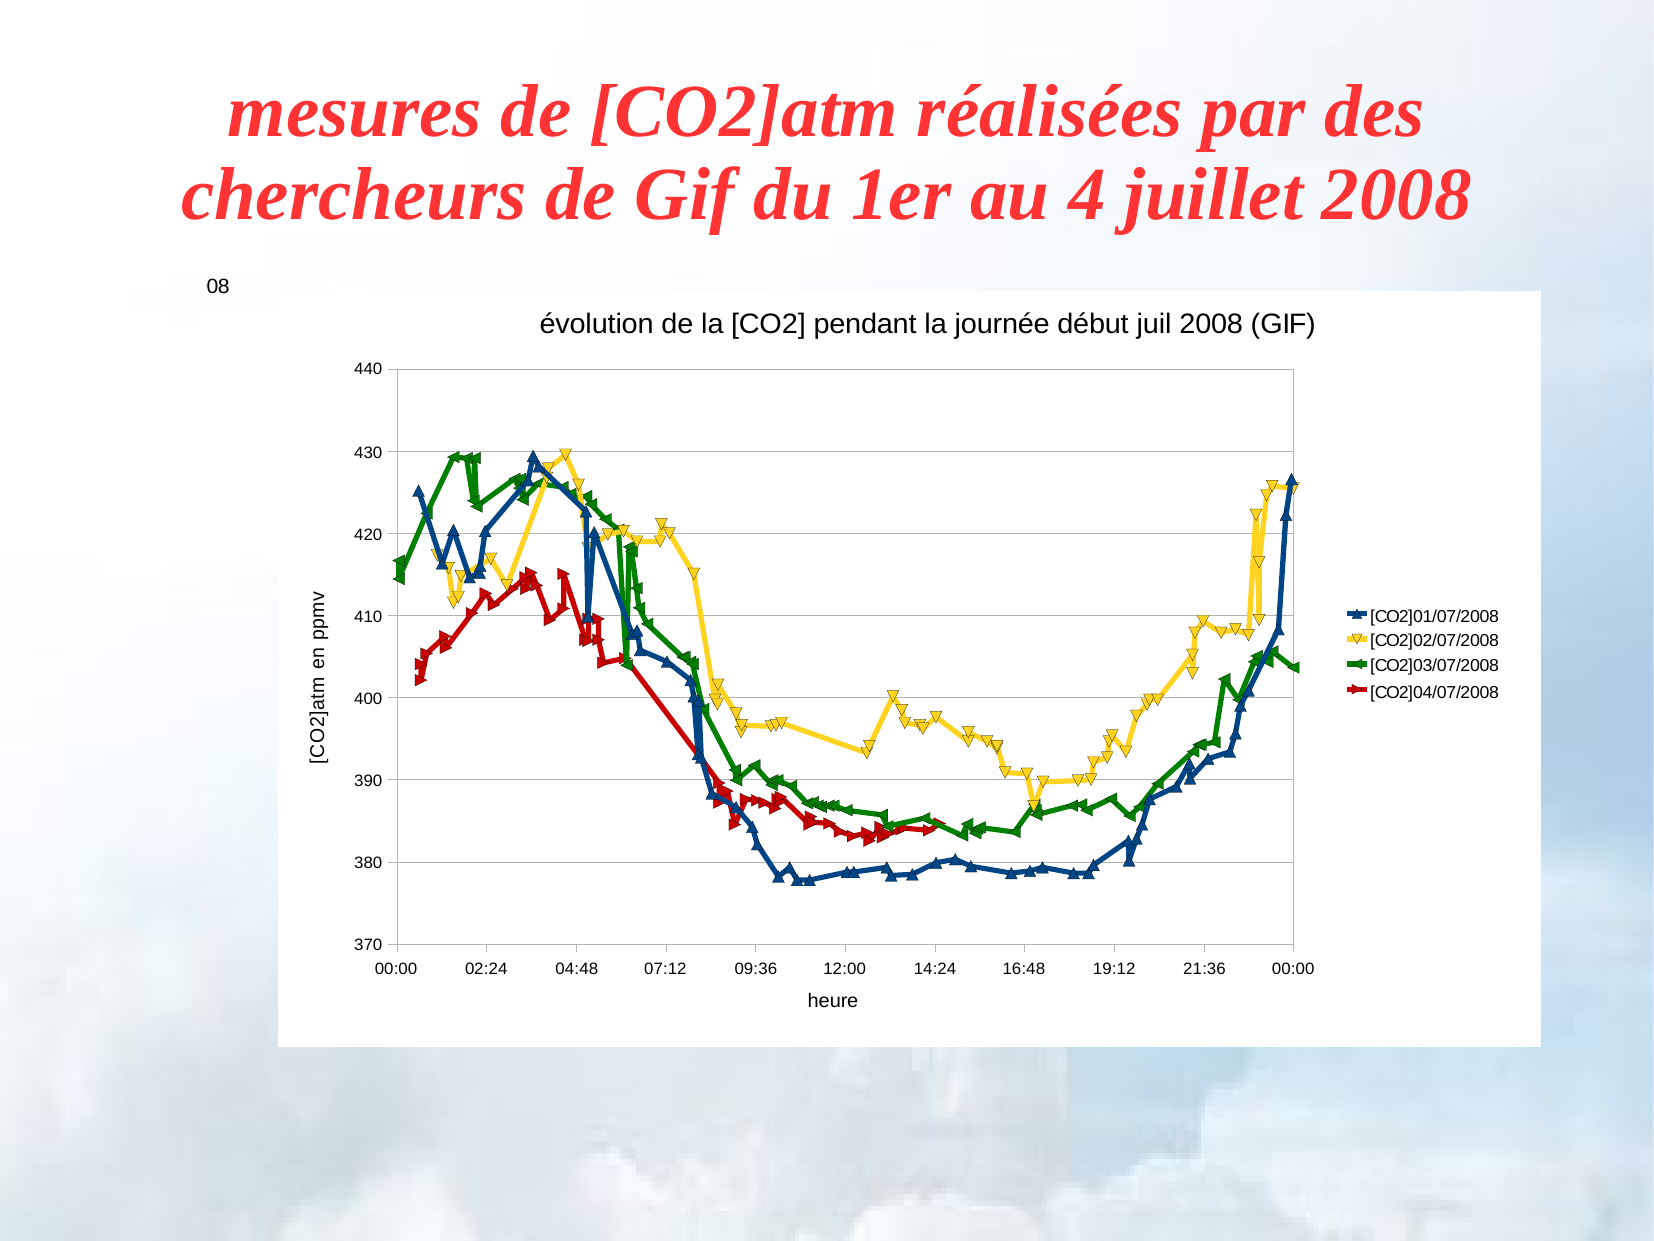

# mesures de [CO2]atm réalisées par des chercheurs de Gif du 1er au 4 juillet 2008